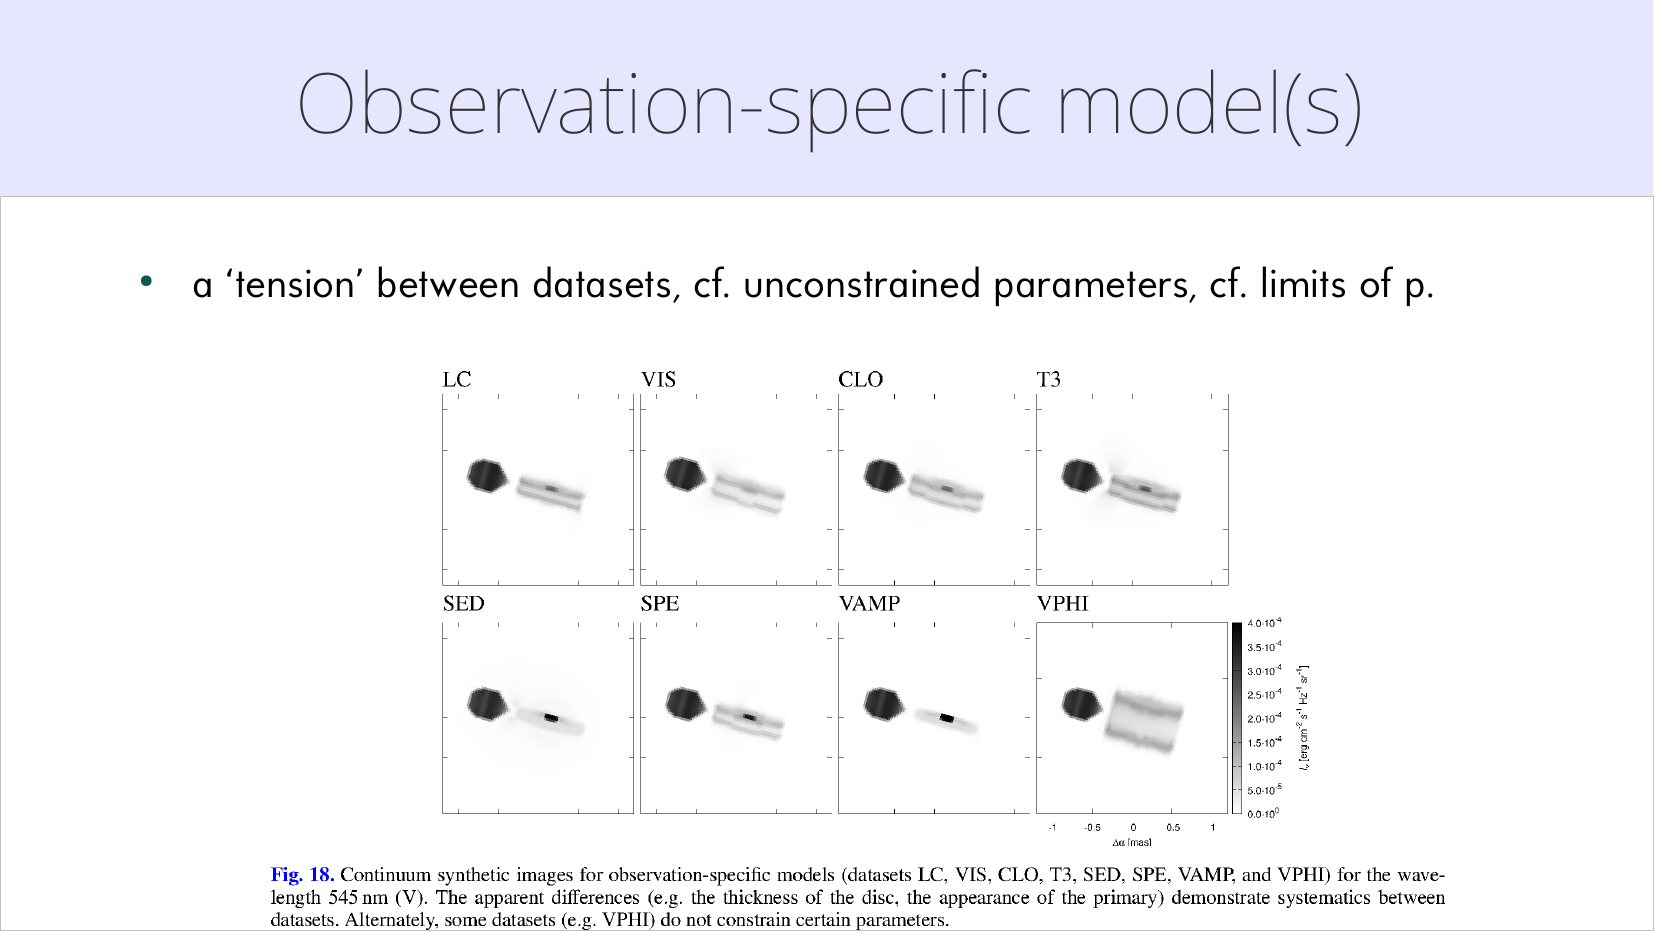

# Observation-specific model(s)
a ‘tension’ between datasets, cf. unconstrained parameters, cf. limits of p.